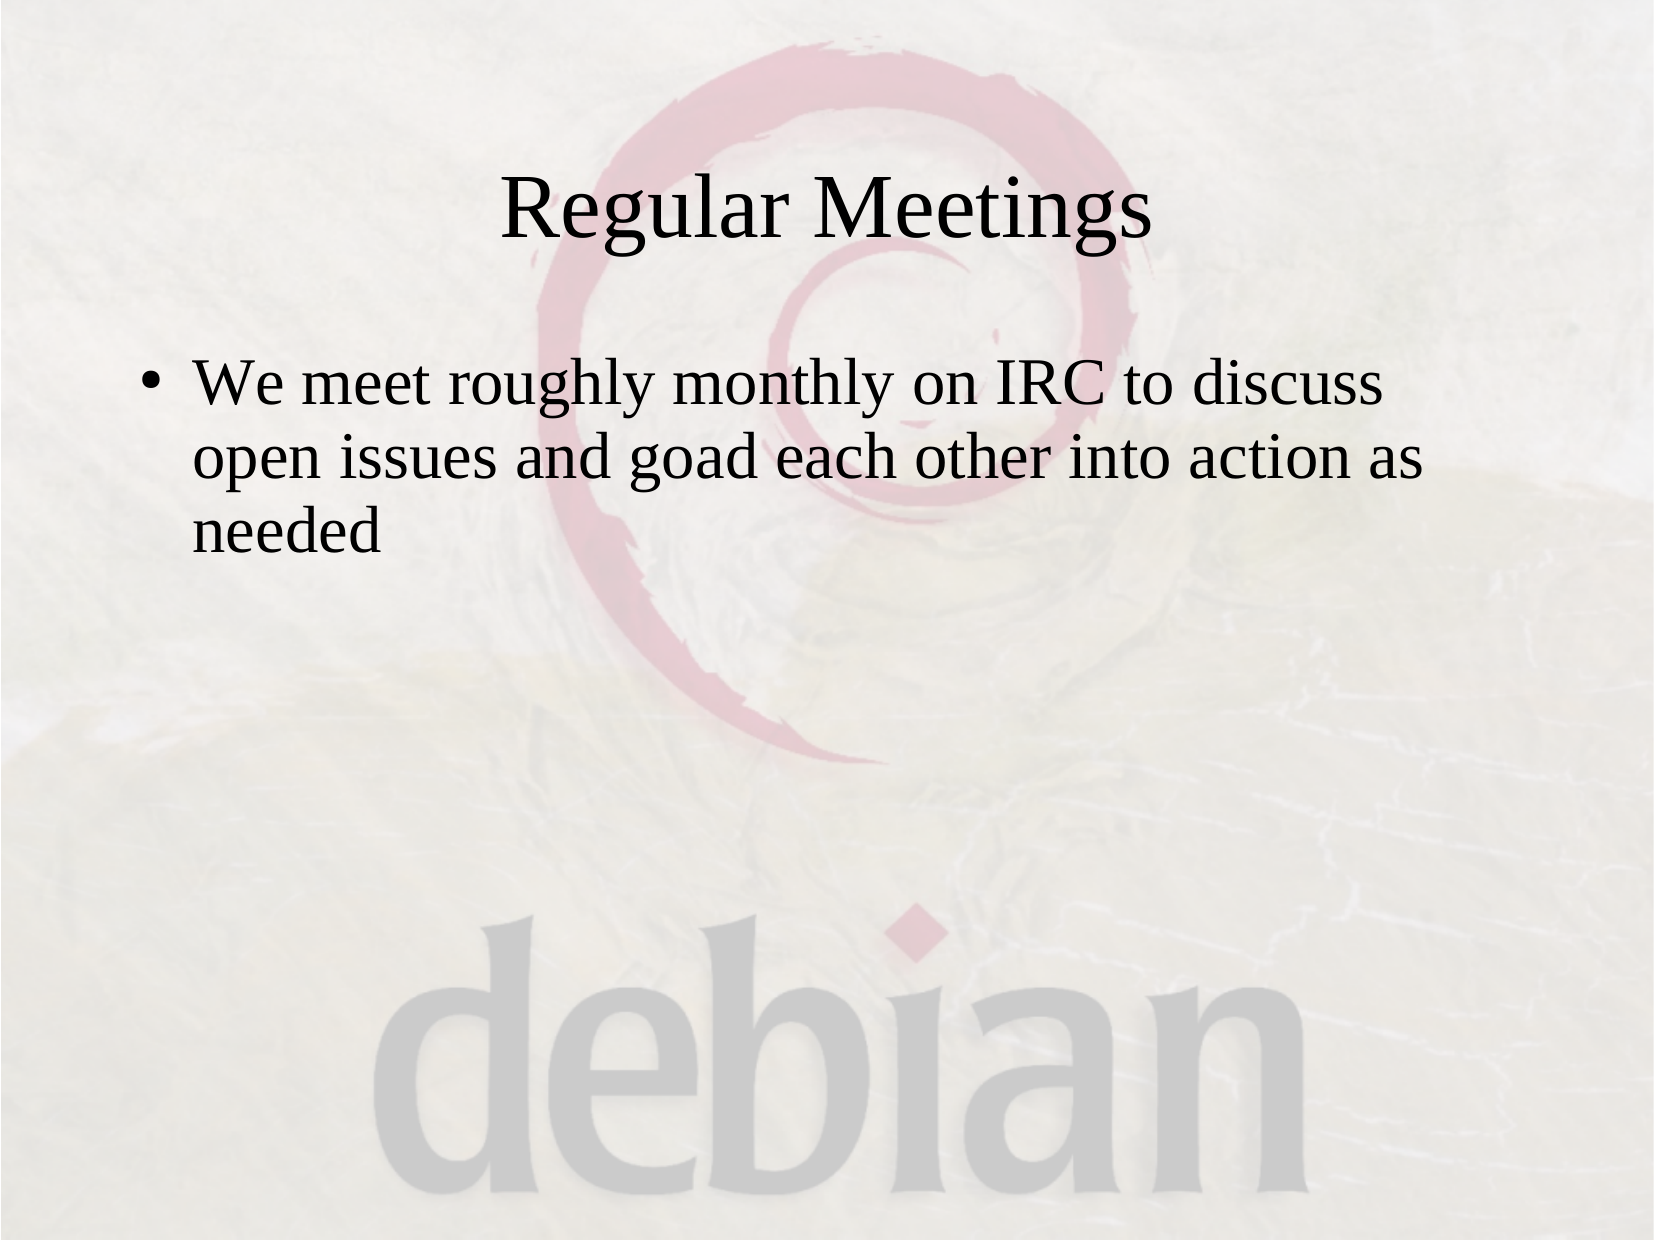

# Regular Meetings
We meet roughly monthly on IRC to discuss open issues and goad each other into action as needed